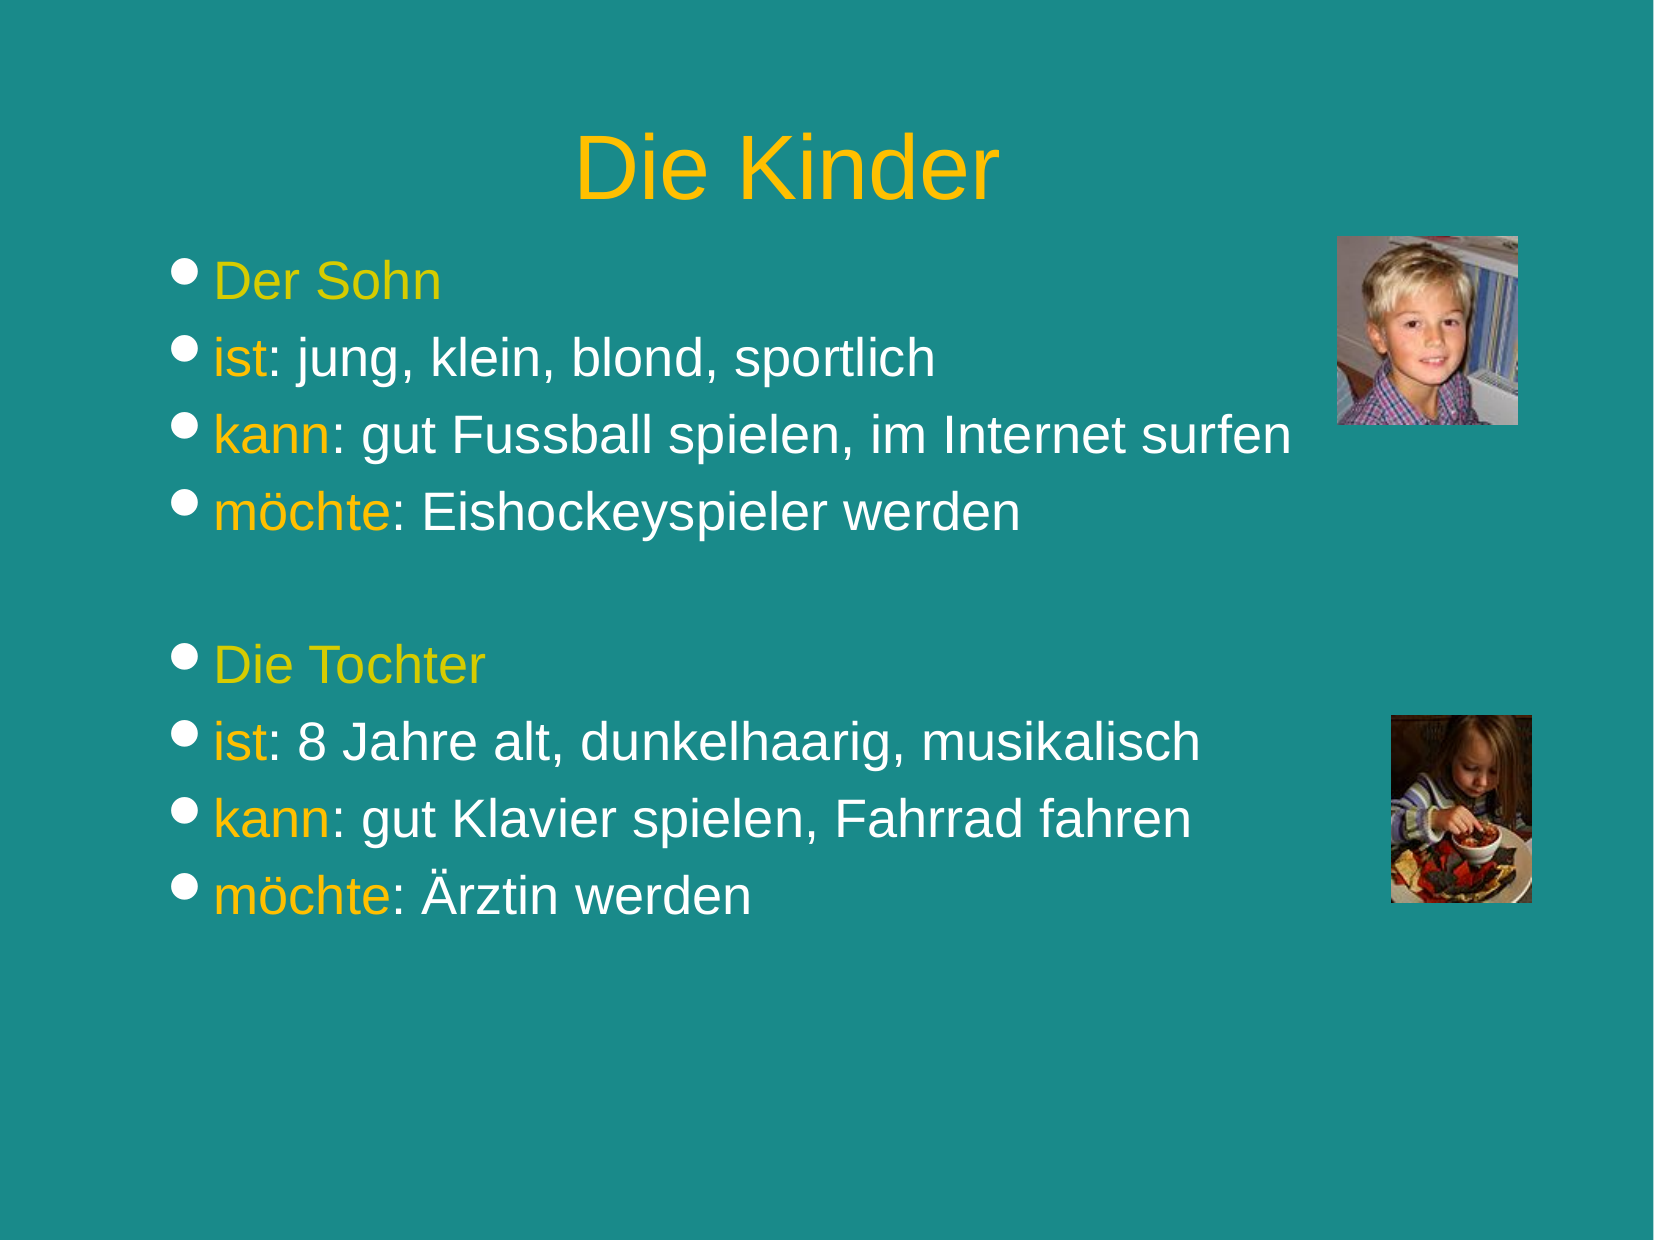

# Die Kinder
Der Sohn
ist: jung, klein, blond, sportlich
kann: gut Fussball spielen, im Internet surfen
möchte: Eishockeyspieler werden
Die Tochter
ist: 8 Jahre alt, dunkelhaarig, musikalisch
kann: gut Klavier spielen, Fahrrad fahren
möchte: Ärztin werden